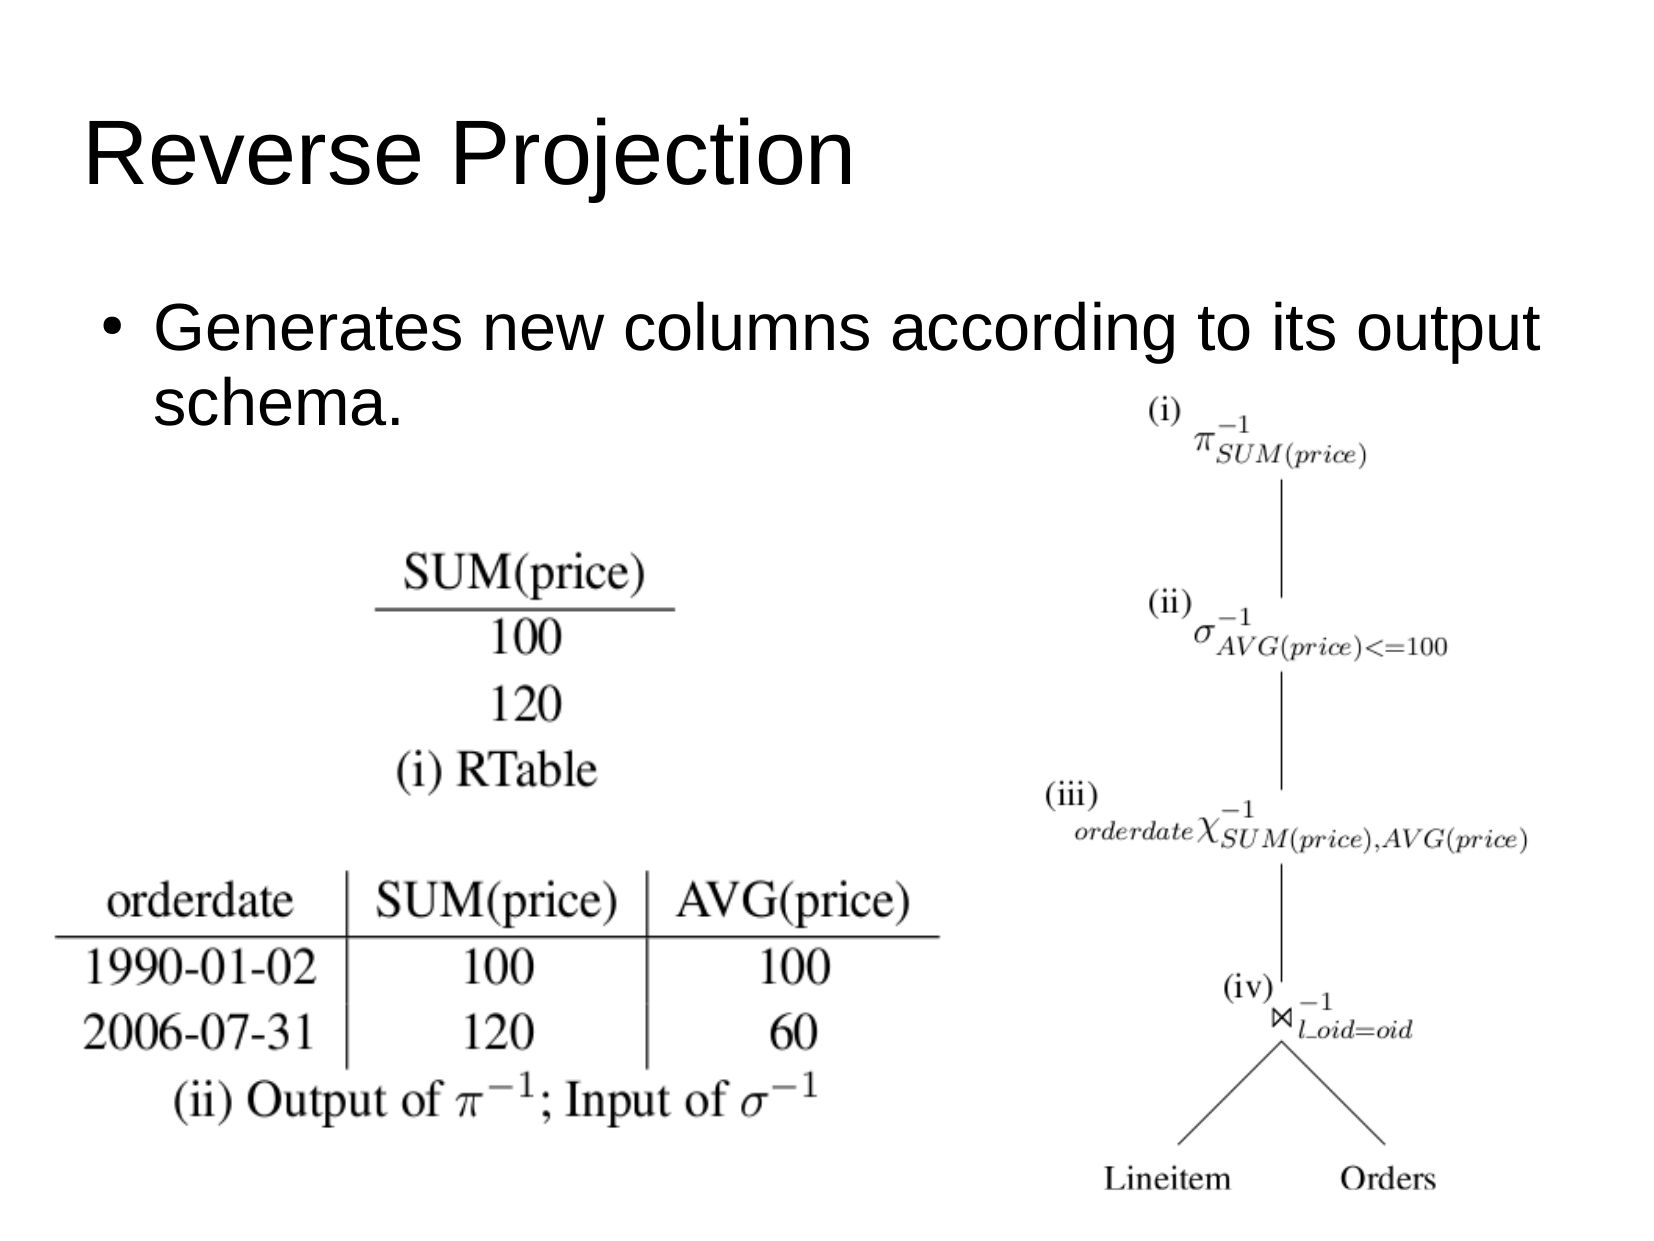

# Reverse Projection
Generates new columns according to its output schema.